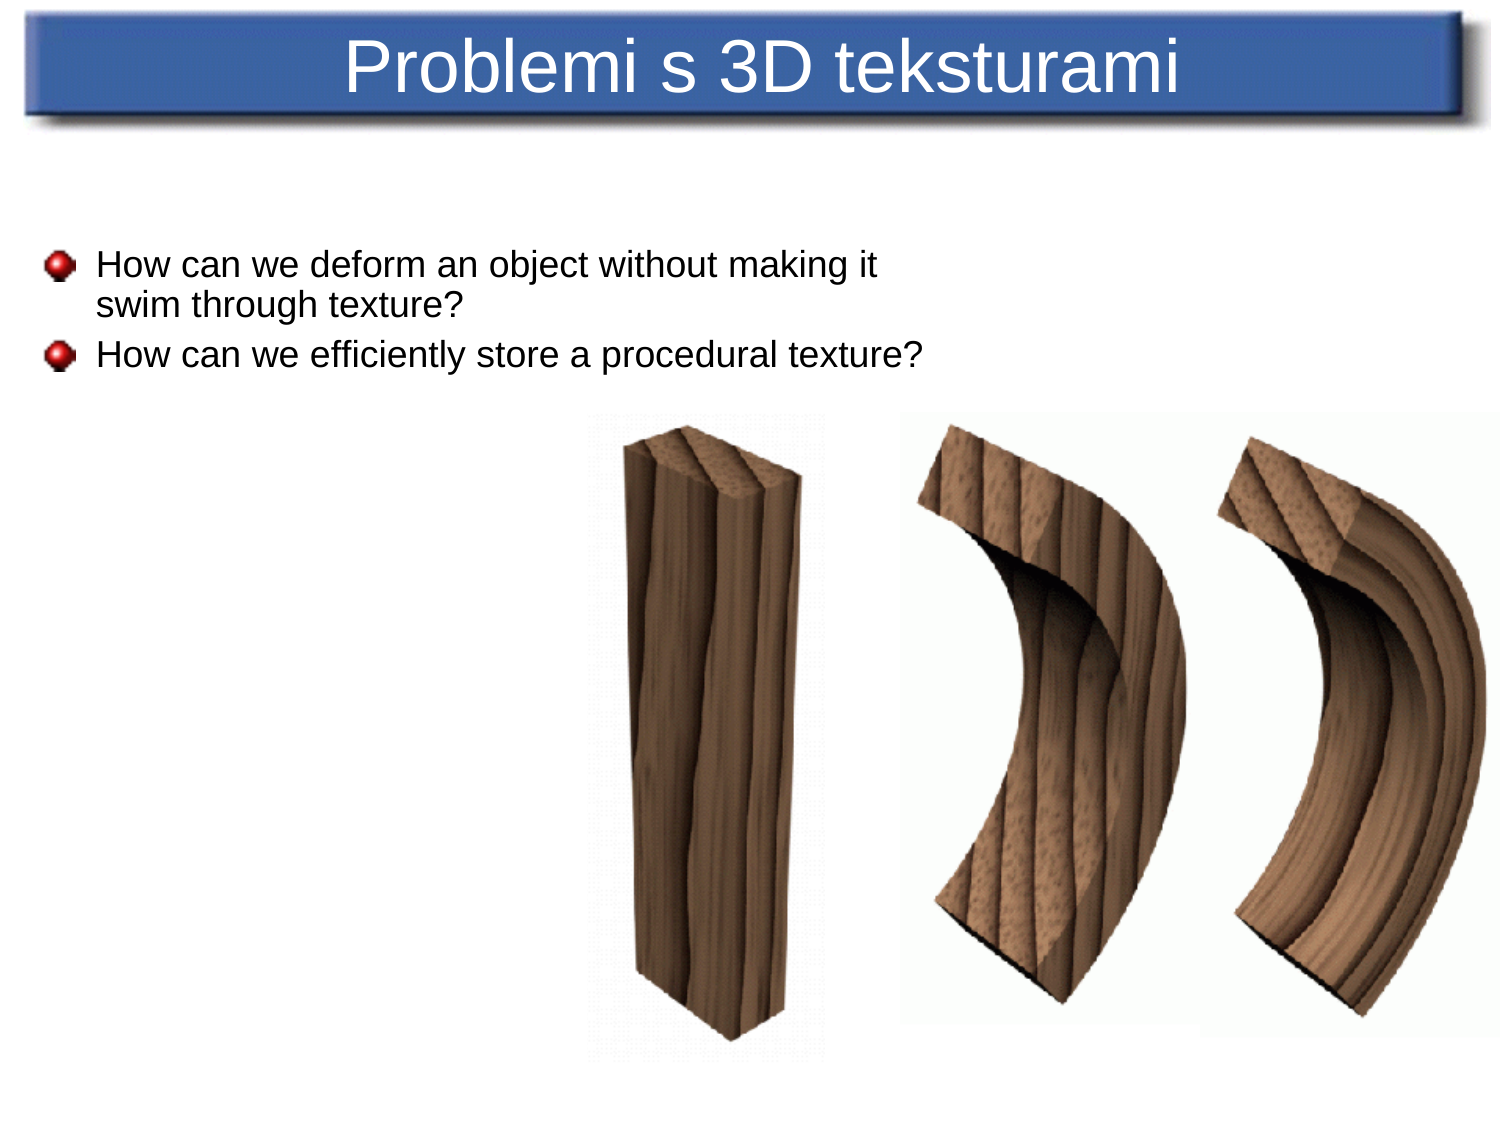

# Problemi s 3D teksturami
How can we deform an object without making it swim through texture?
How can we efficiently store a procedural texture?